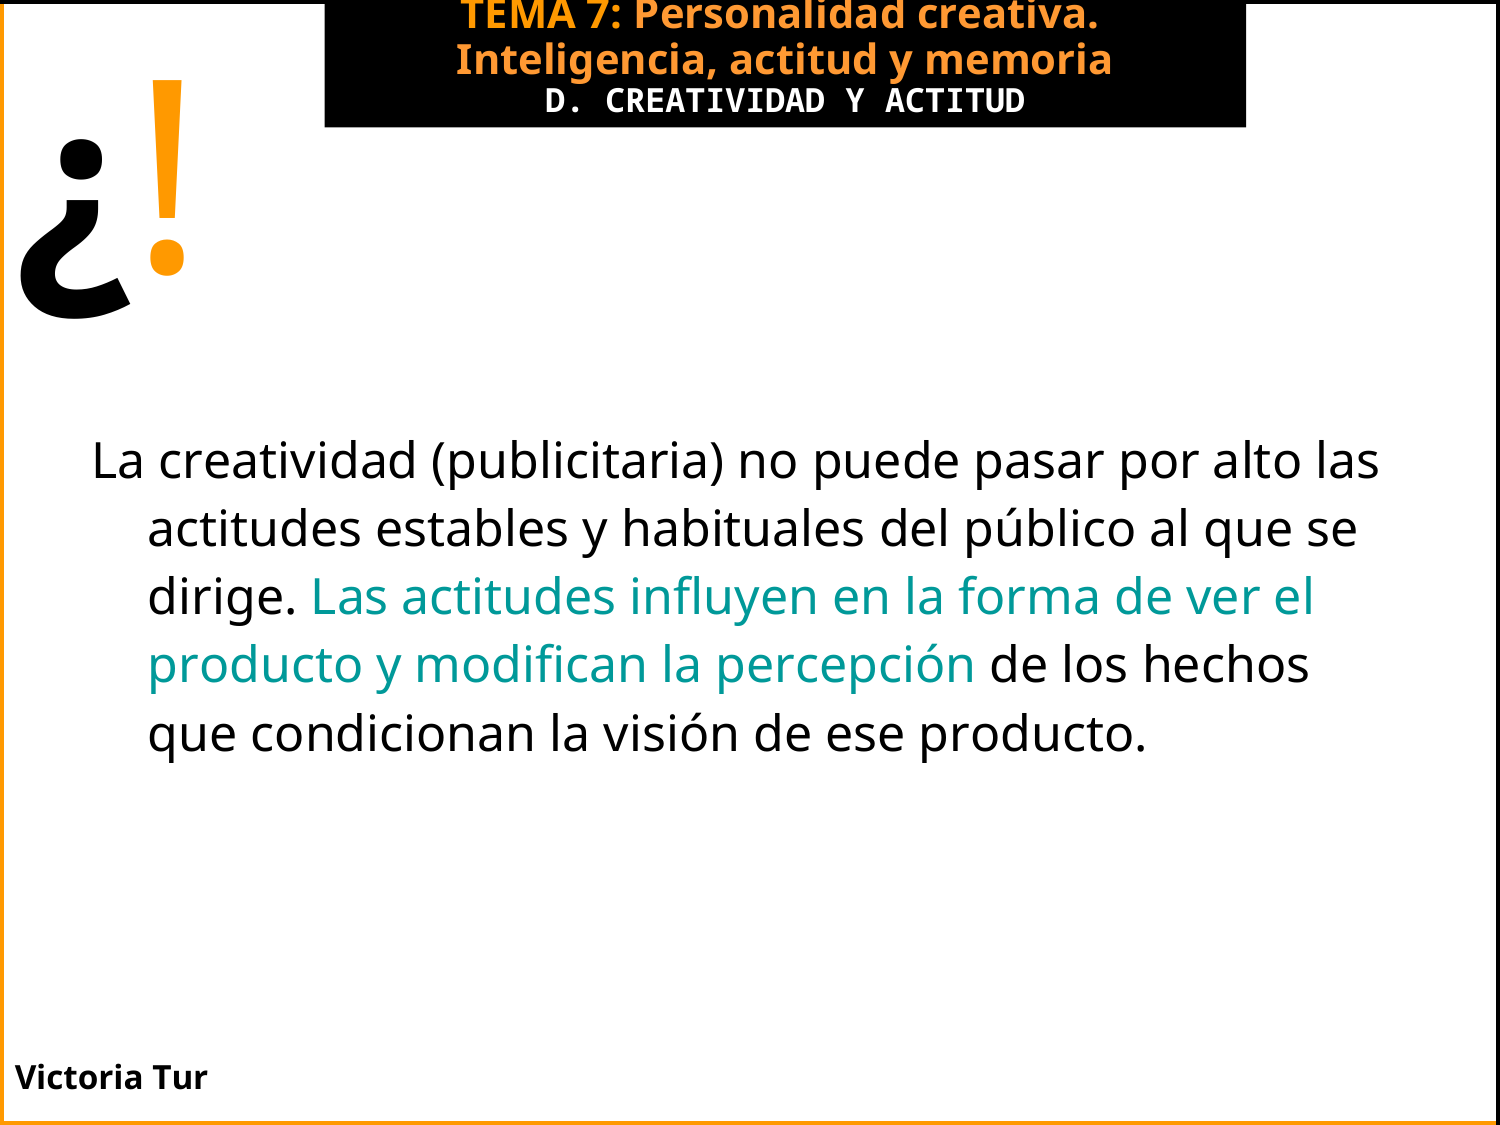

#
La creatividad (publicitaria) no puede pasar por alto las actitudes estables y habituales del público al que se dirige. Las actitudes influyen en la forma de ver el producto y modifican la percepción de los hechos que condicionan la visión de ese producto.